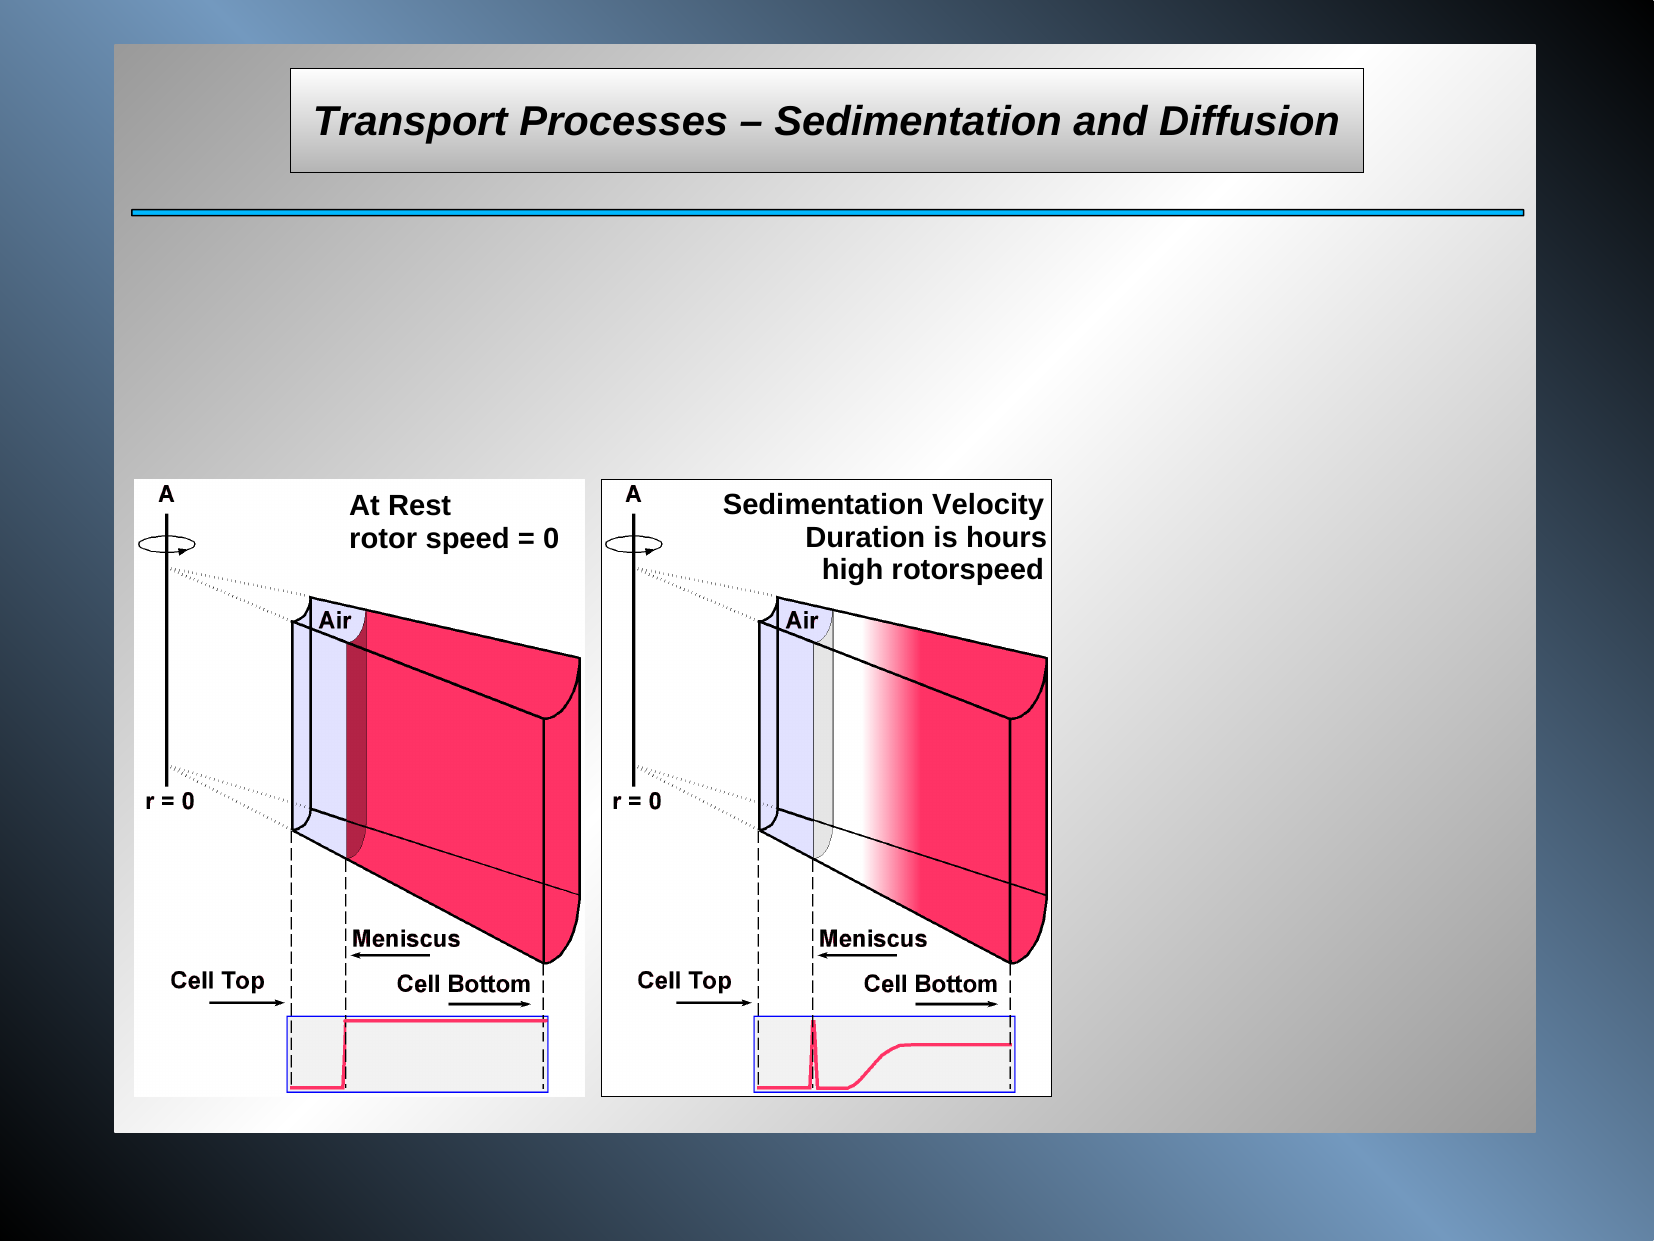

Transport Processes – Sedimentation and Diffusion
Sedimentation Velocity
 Duration is hours
 high rotorspeed
At Rest
rotor speed = 0